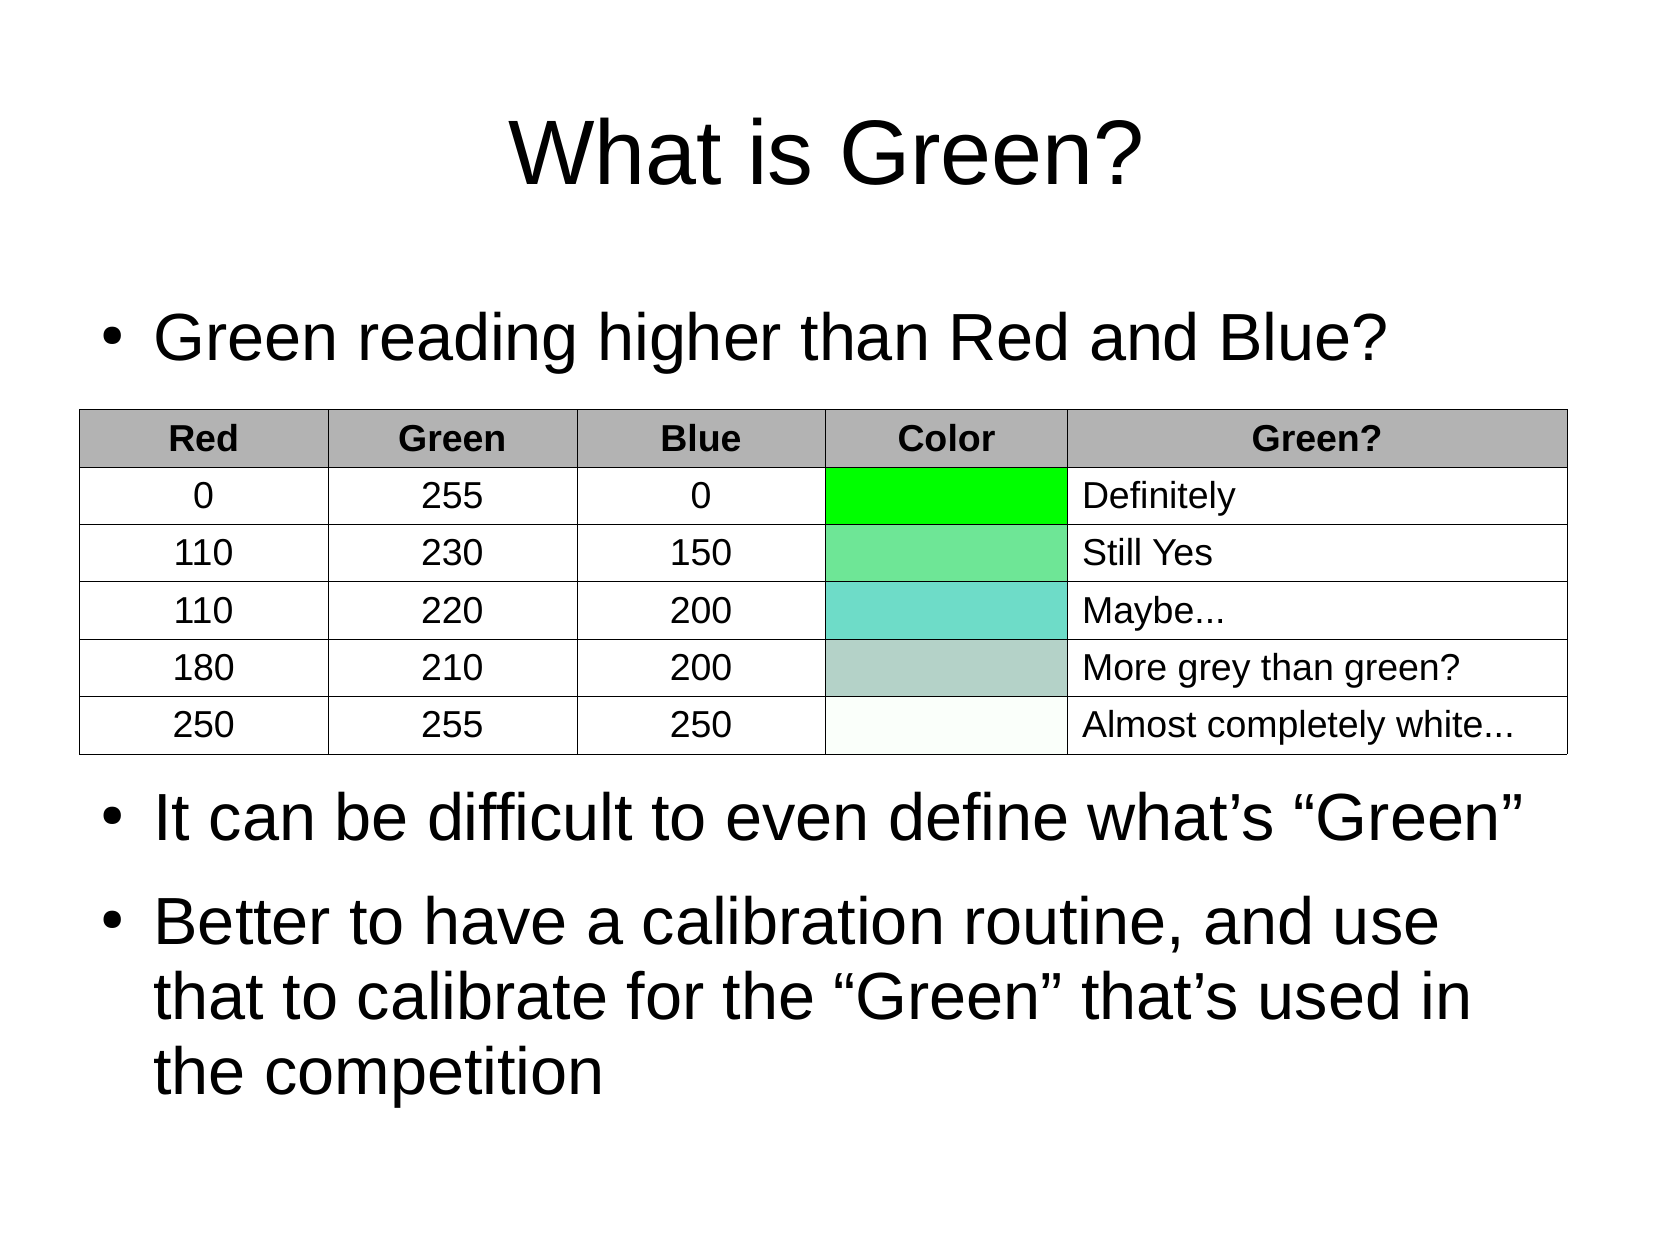

# What is Green?
Green reading higher than Red and Blue?
| Red | Green | Blue | Color | Green? |
| --- | --- | --- | --- | --- |
| 0 | 255 | 0 | | Definitely |
| 110 | 230 | 150 | | Still Yes |
| 110 | 220 | 200 | | Maybe... |
| 180 | 210 | 200 | | More grey than green? |
| 250 | 255 | 250 | | Almost completely white... |
It can be difficult to even define what’s “Green”
Better to have a calibration routine, and use that to calibrate for the “Green” that’s used in the competition